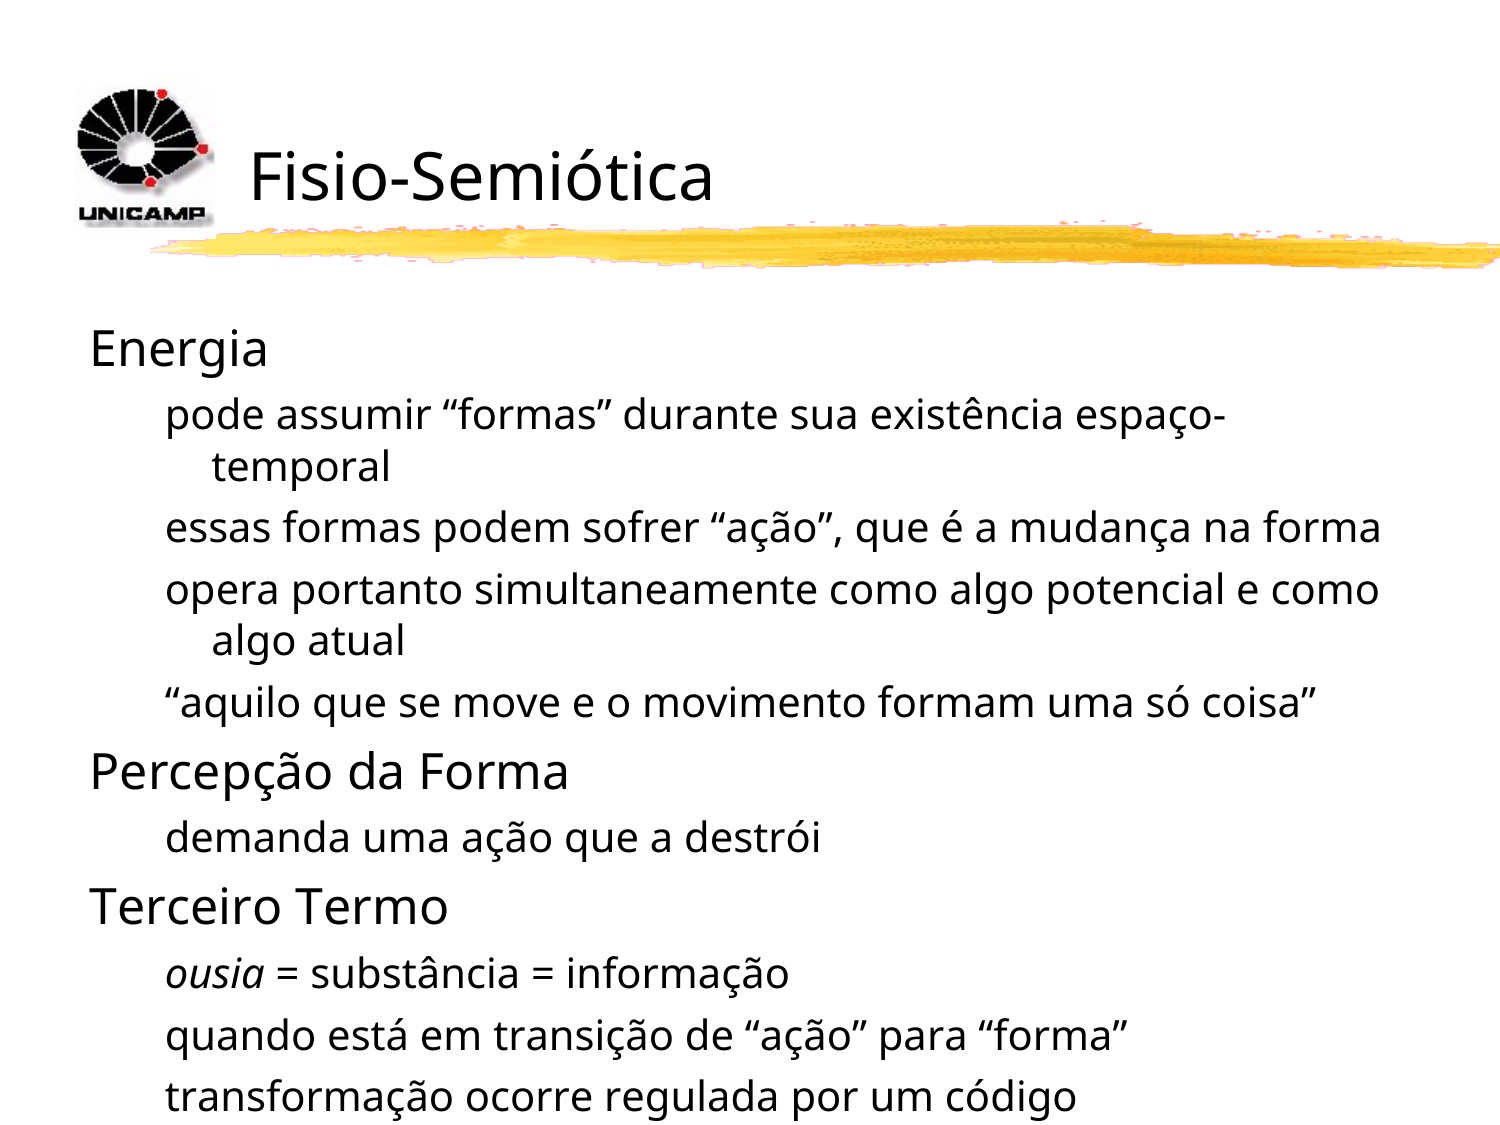

# Fisio-Semiótica
Energia
pode assumir “formas” durante sua existência espaço-temporal
essas formas podem sofrer “ação”, que é a mudança na forma
opera portanto simultaneamente como algo potencial e como algo atual
“aquilo que se move e o movimento formam uma só coisa”
Percepção da Forma
demanda uma ação que a destrói
Terceiro Termo
ousia = substância = informação
quando está em transição de “ação” para “forma”
transformação ocorre regulada por um código